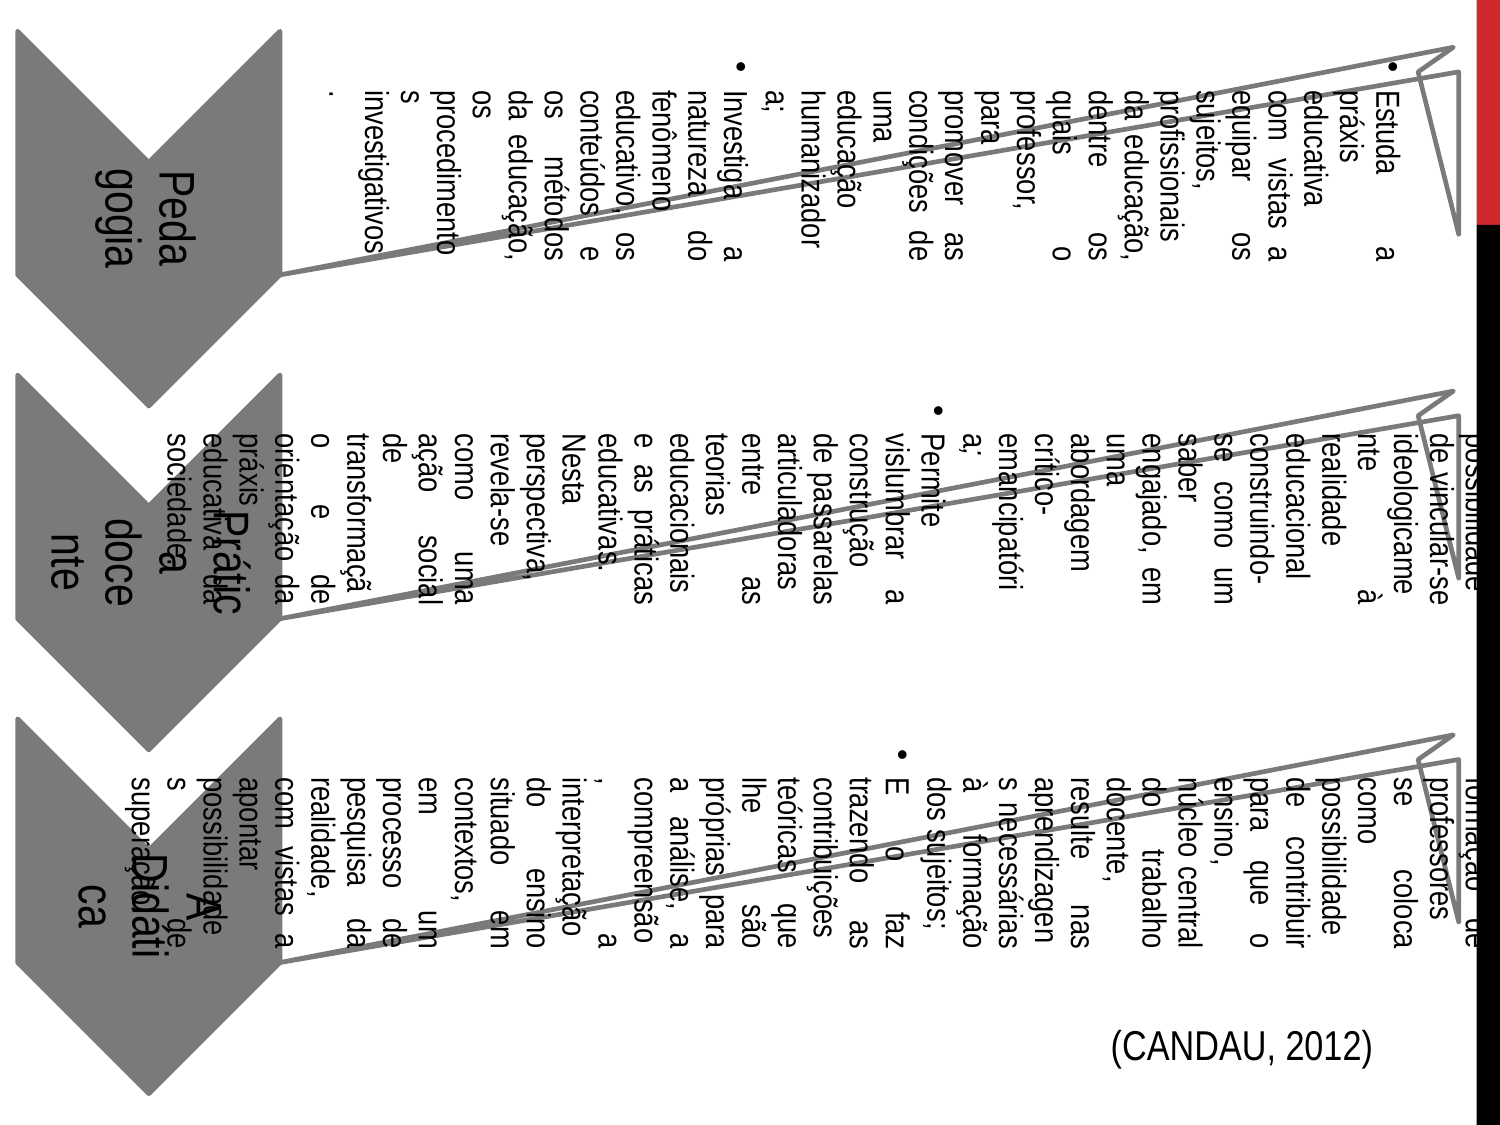

Estuda a práxis educativa com vistas a equipar os sujeitos, profissionais da educação, dentre os quais o professor, para promover as condições de uma educação humanizadora;
Investiga a natureza do fenômeno educativo, os conteúdos e os métodos da educação, os procedimentos investigativos.
Quando incorpora a possibilidade de vincular-se ideologicamente à realidade educacional construindo-se como um saber engajado, em uma abordagem crítico-emancipatória;
Permite vislumbrar a construção de passarelas articuladoras entre as teorias educacionais e as práticas educativas. Nesta perspectiva, revela-se como uma ação social de transformação e de orientação da práxis educativa da sociedade.
Pedagogia
Enquanto disciplina nos cursos de formação de professores se coloca como possibilidade de contribuir para que o ensino, núcleo central do trabalho docente, resulte nas aprendizagens necessárias à formação dos sujeitos;
E o faz trazendo as contribuições teóricas que lhe são próprias para a análise, a compreensão, a interpretação do ensino situado em contextos, em um processo de pesquisa da realidade, com vistas a apontar possibilidades de superação.
Prática docente
A Didática
(CANDAU, 2012)